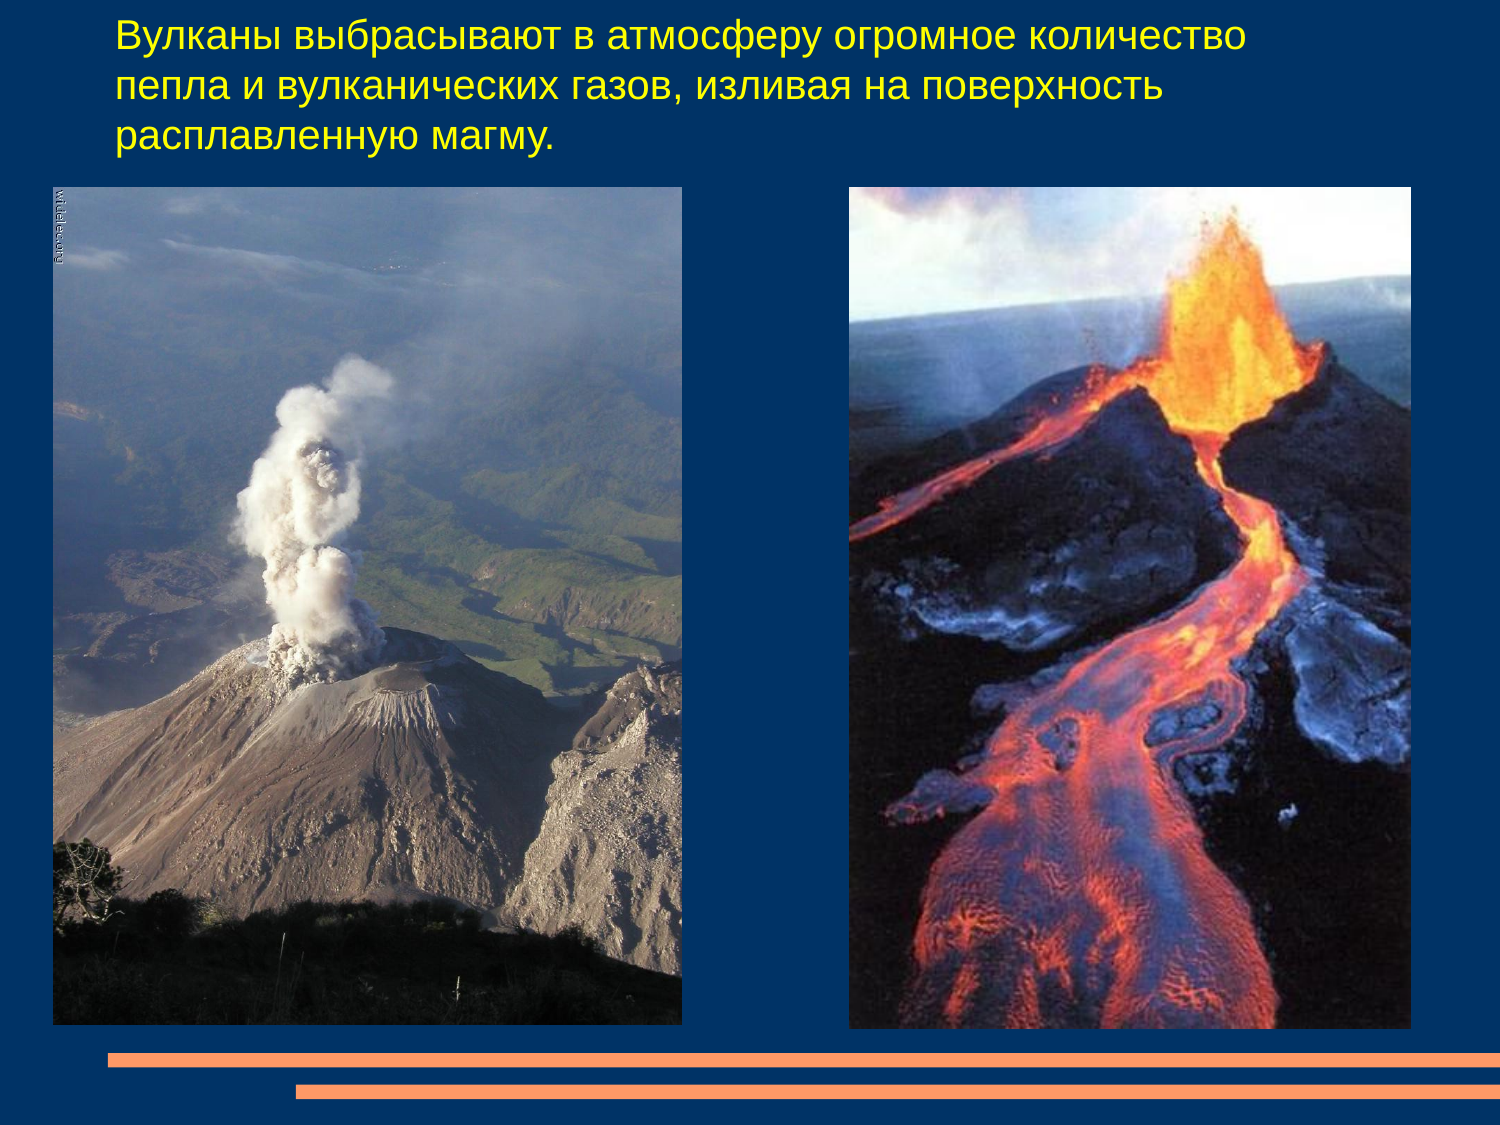

Вулканы выбрасывают в атмосферу огромное количество пепла и вулканических газов, изливая на поверхность расплавленную магму.